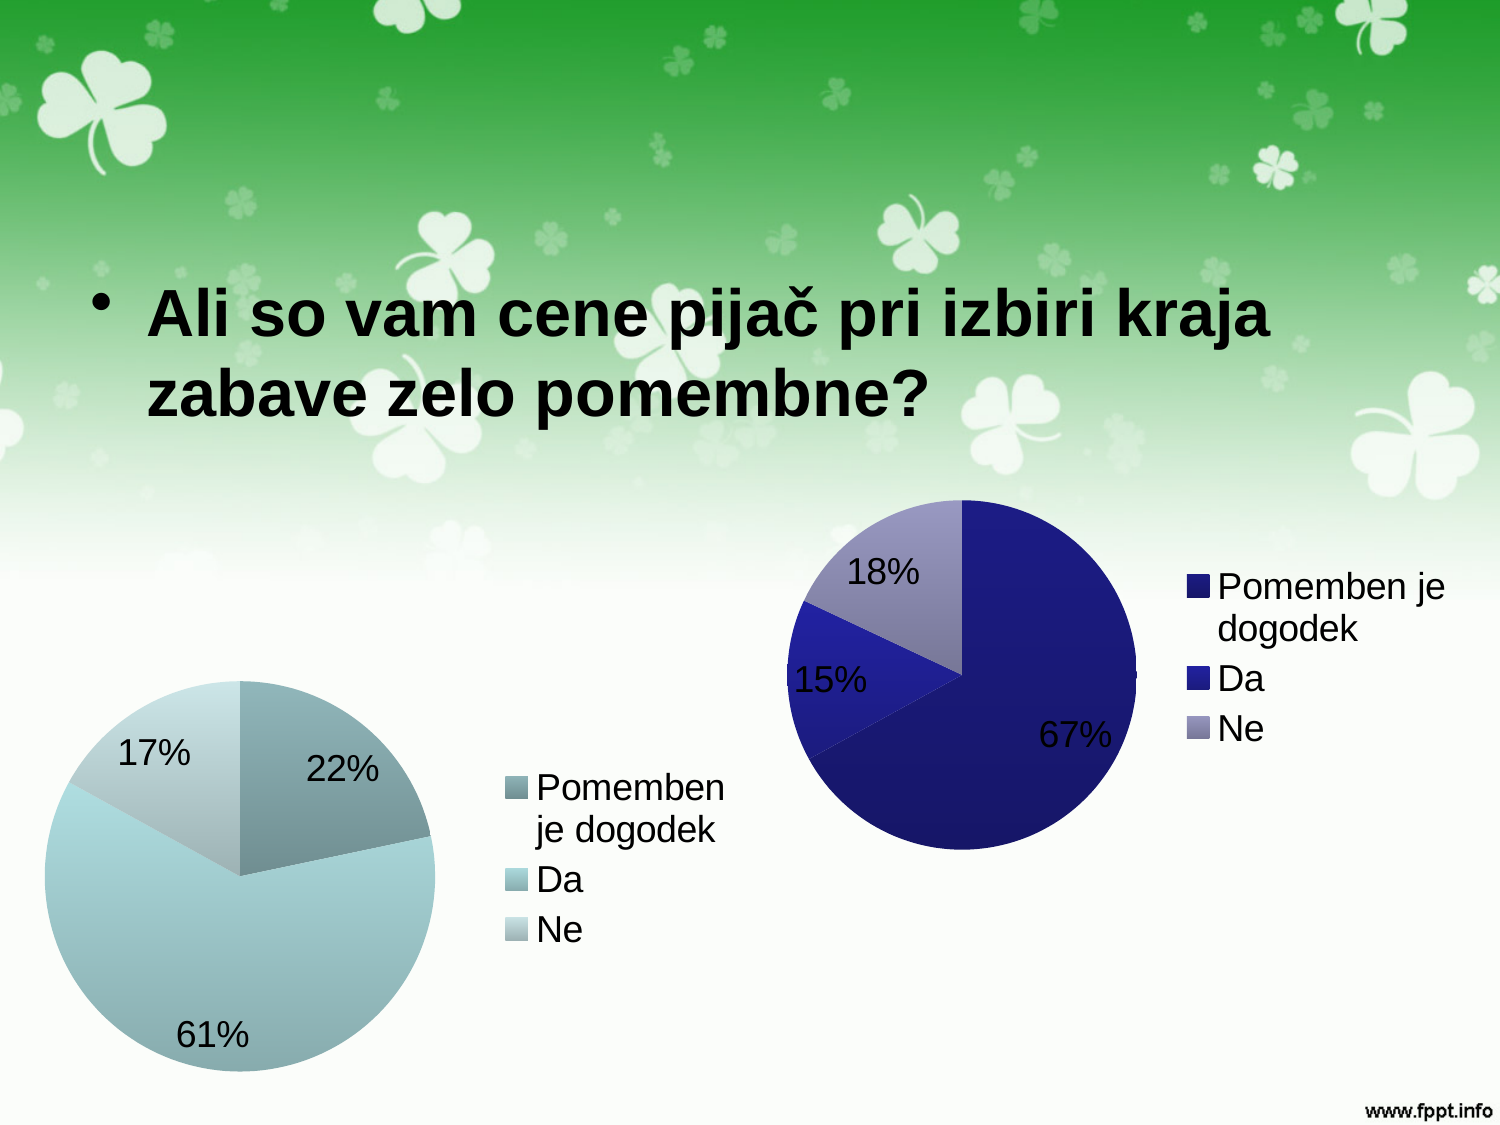

#
Ali so vam cene pijač pri izbiri kraja zabave zelo pomembne?
### Chart
| Category | |
|---|---|
| Pomemben je dogodek | 0.670000000000001 |
| Da | 0.15 |
| Ne | 0.18 |
### Chart
| Category | |
|---|---|
| Pomemben je dogodek | 0.23 |
| Da | 0.650000000000001 |
| Ne | 0.18 |